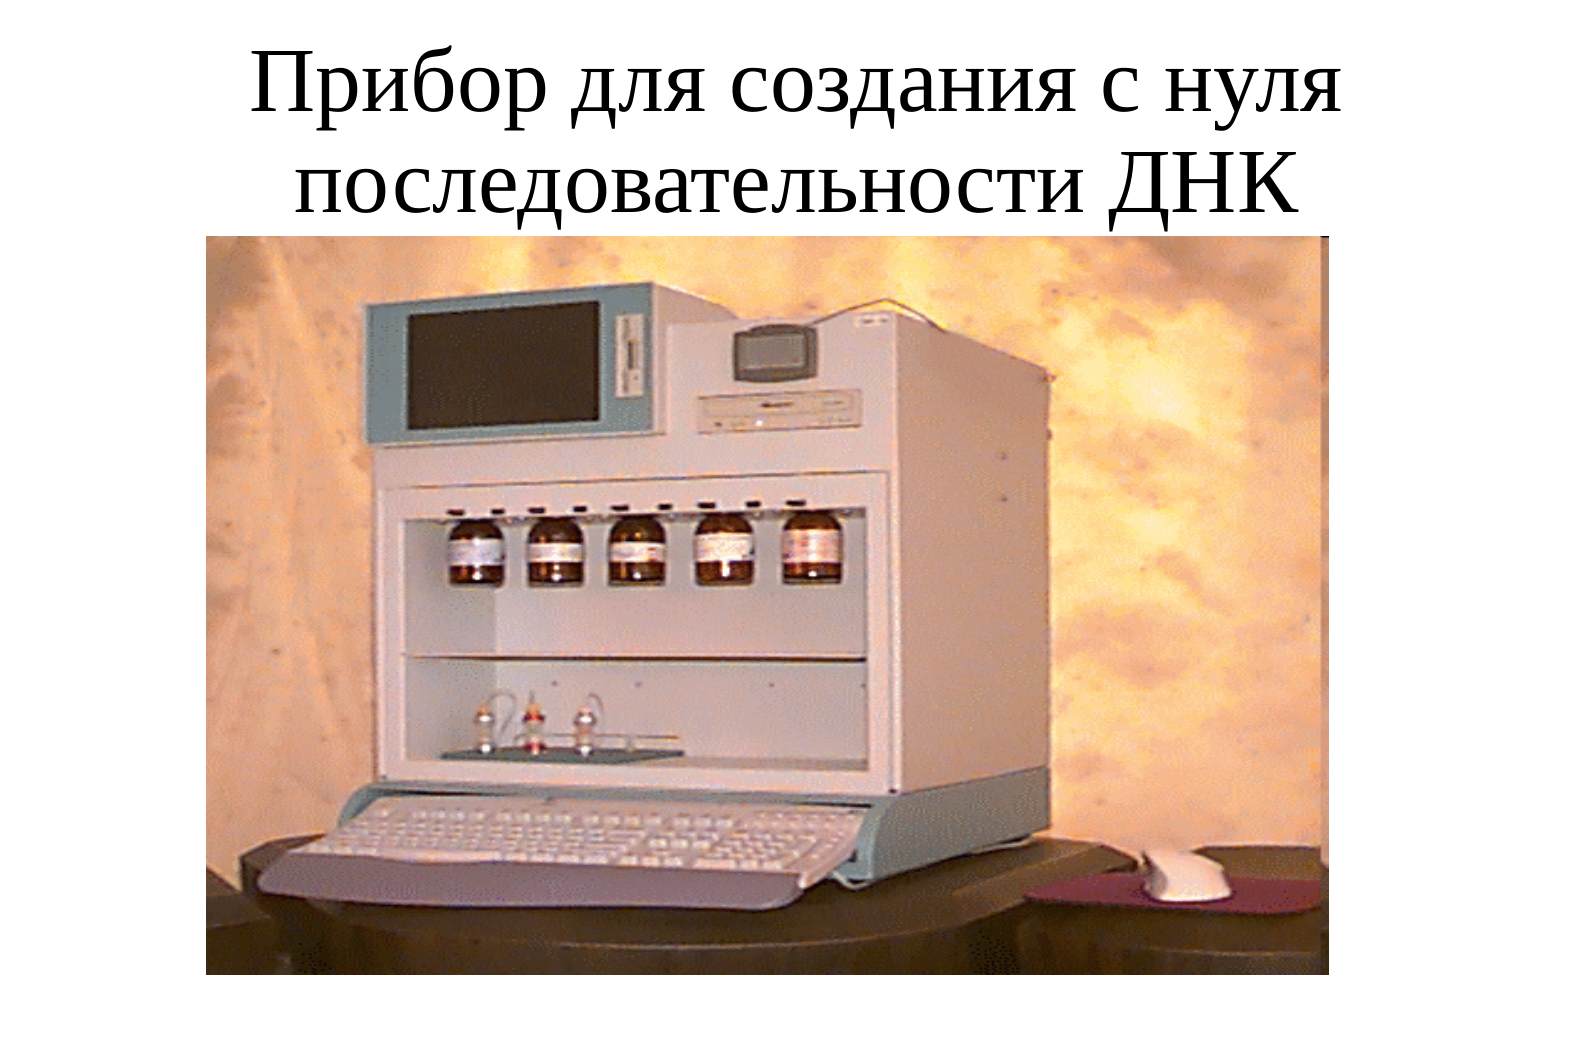

# Прибор для создания с нуля последовательности ДНК